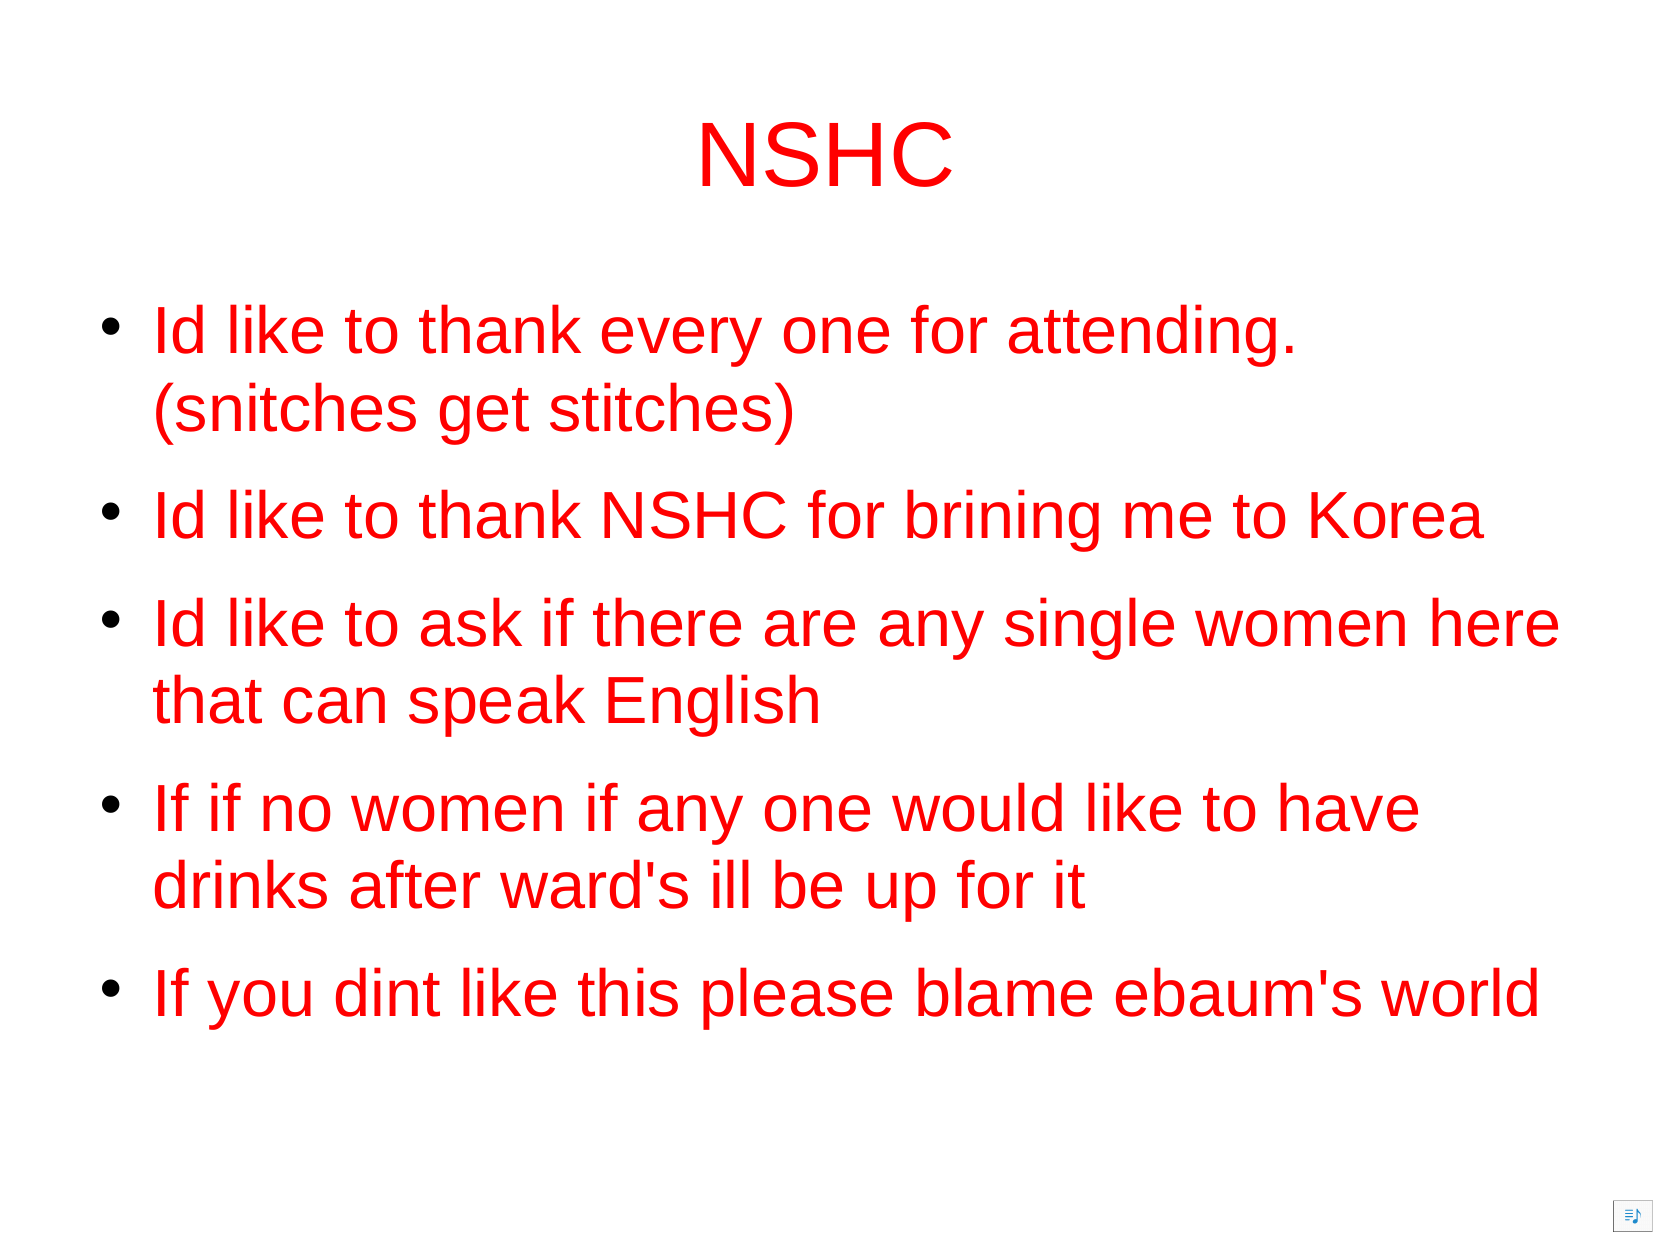

# NSHC
Id like to thank every one for attending. (snitches get stitches)
Id like to thank NSHC for brining me to Korea
Id like to ask if there are any single women here that can speak English
If if no women if any one would like to have drinks after ward's ill be up for it
If you dint like this please blame ebaum's world